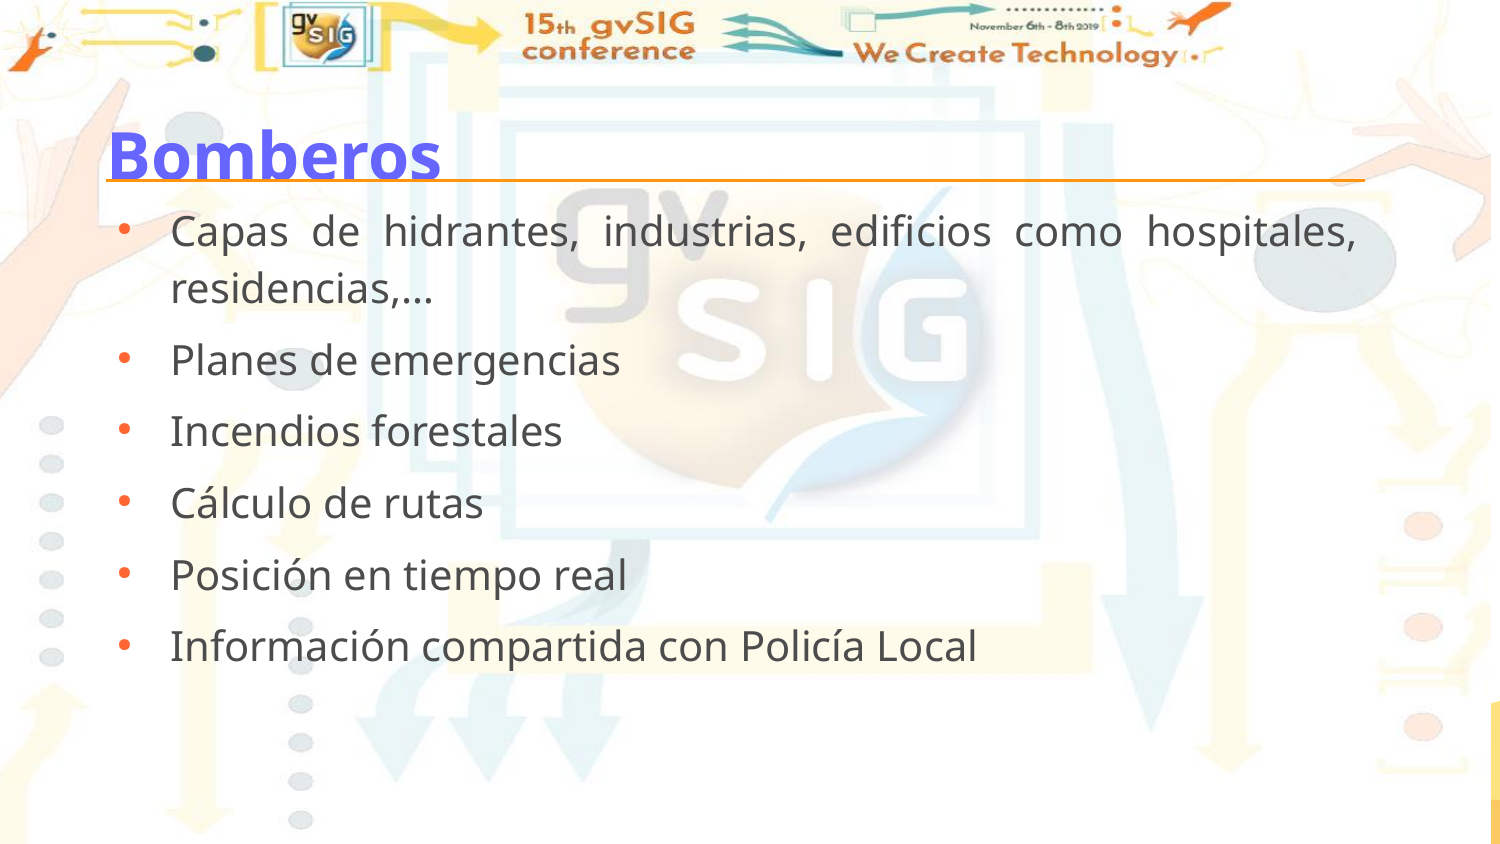

# Bomberos
Capas de hidrantes, industrias, edificios como hospitales, residencias,…
Planes de emergencias
Incendios forestales
Cálculo de rutas
Posición en tiempo real
Información compartida con Policía Local